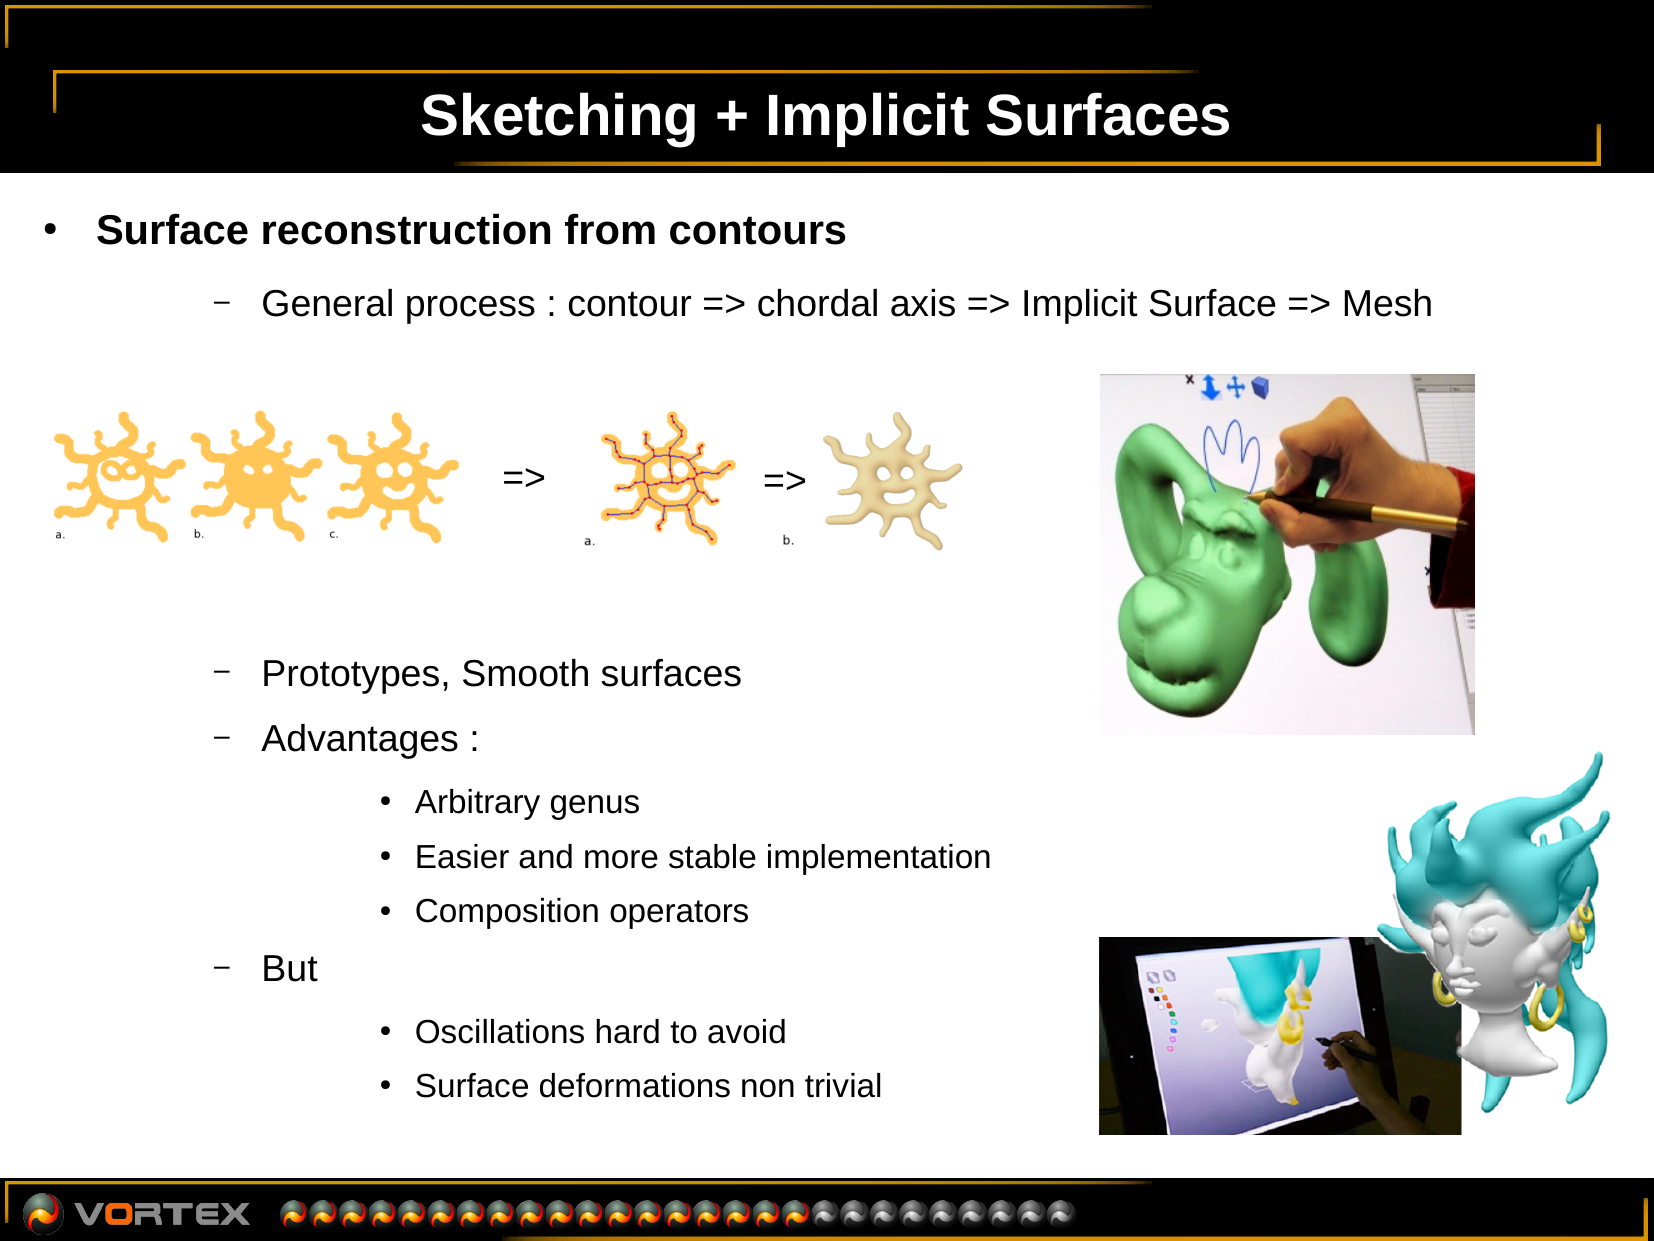

# Sketching + Implicit Surfaces
Surface reconstruction from contours
General process : contour => chordal axis => Implicit Surface => Mesh
Prototypes, Smooth surfaces
Advantages :
Arbitrary genus
Easier and more stable implementation
Composition operators
But
Oscillations hard to avoid
Surface deformations non trivial
=>
=>